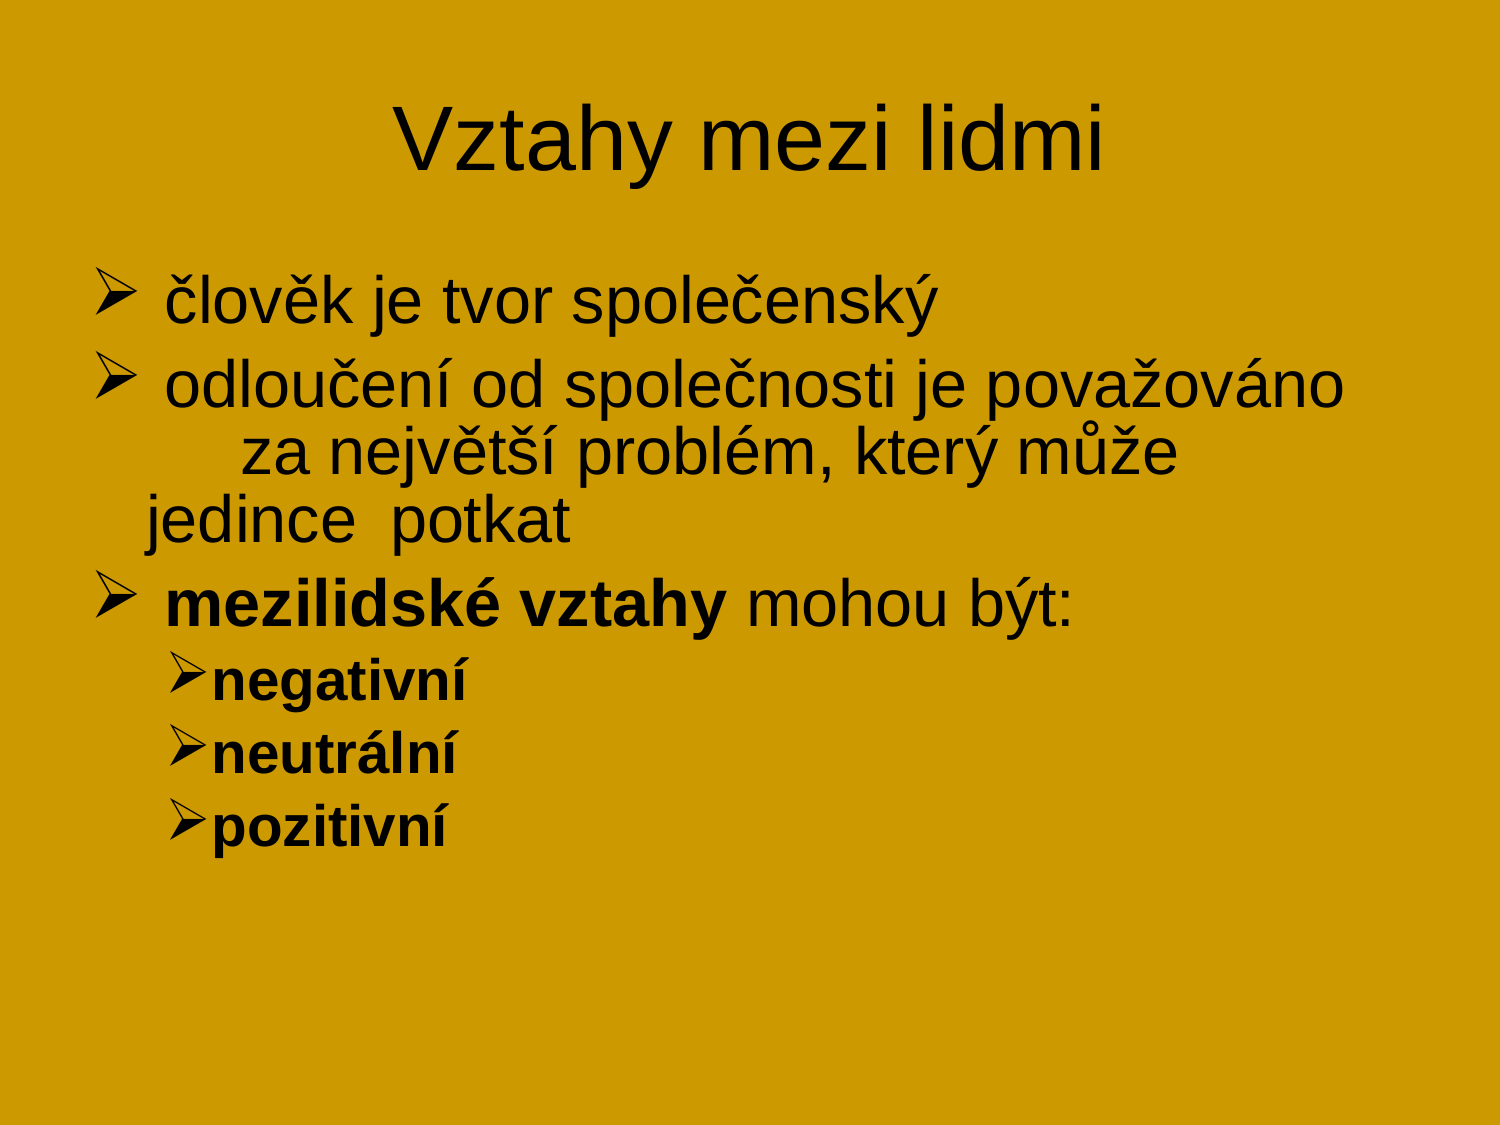

# Vztahy mezi lidmi
 člověk je tvor společenský
 odloučení od společnosti je považováno 	za největší problém, který může jedince 	potkat
 mezilidské vztahy mohou být:
negativní
neutrální
pozitivní